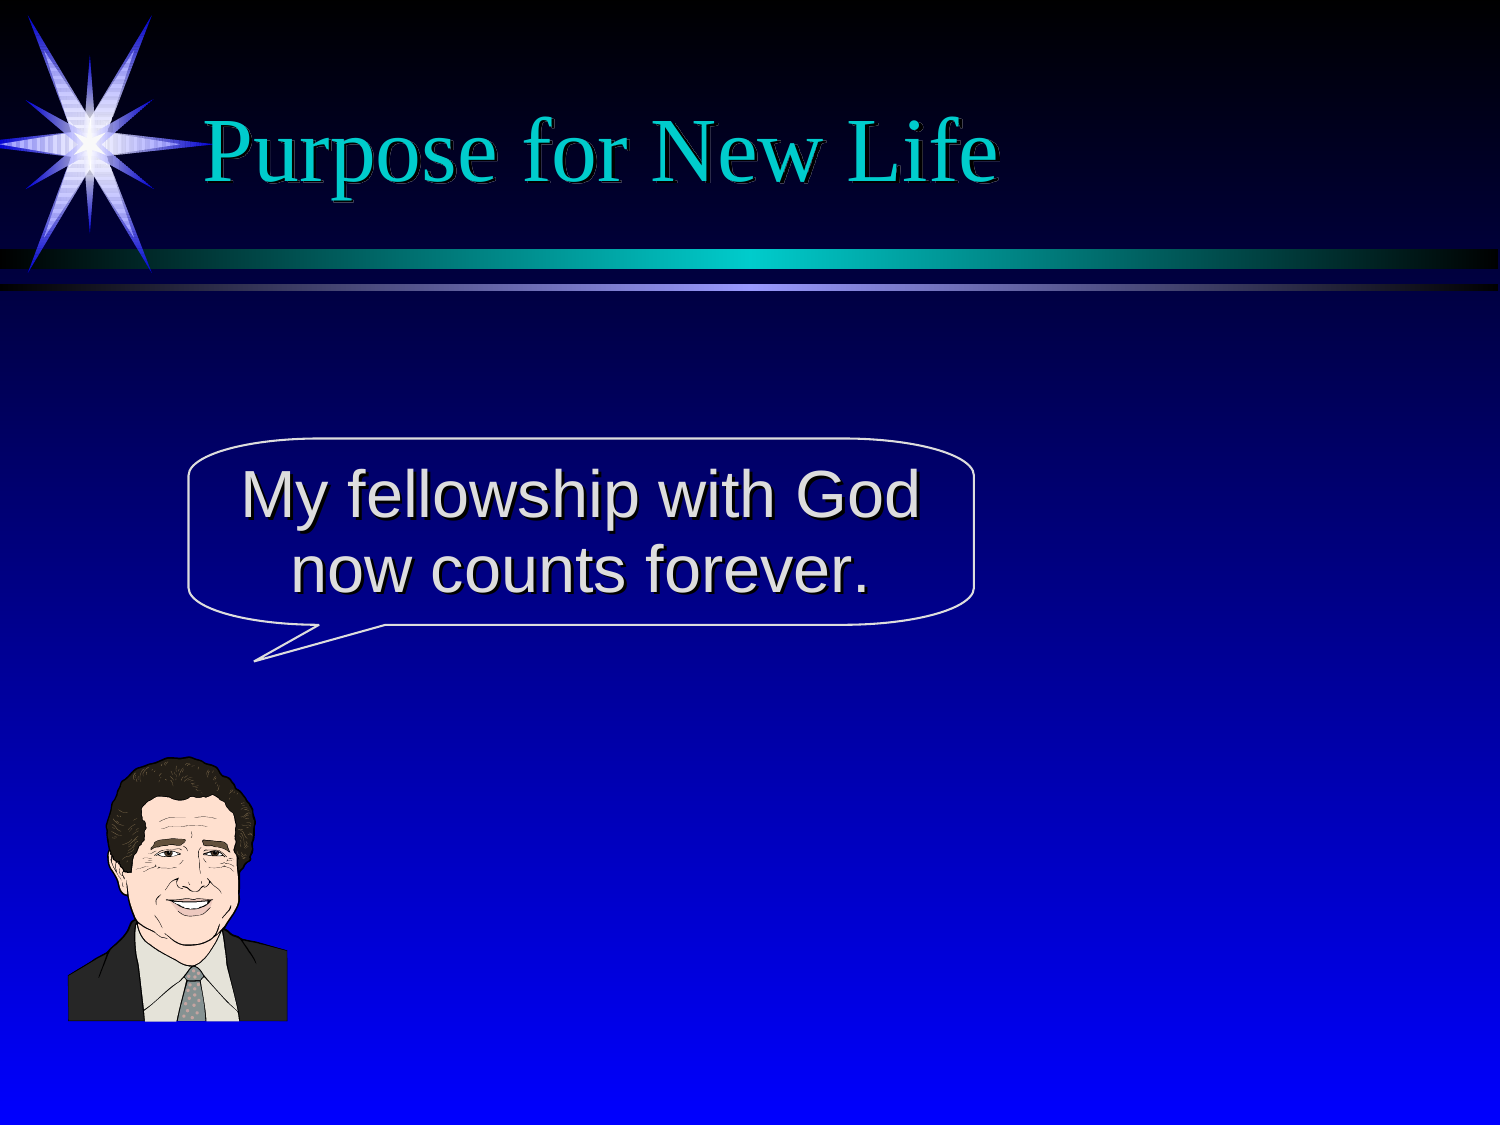

# Purpose for New Life
My fellowship with God
now counts forever.